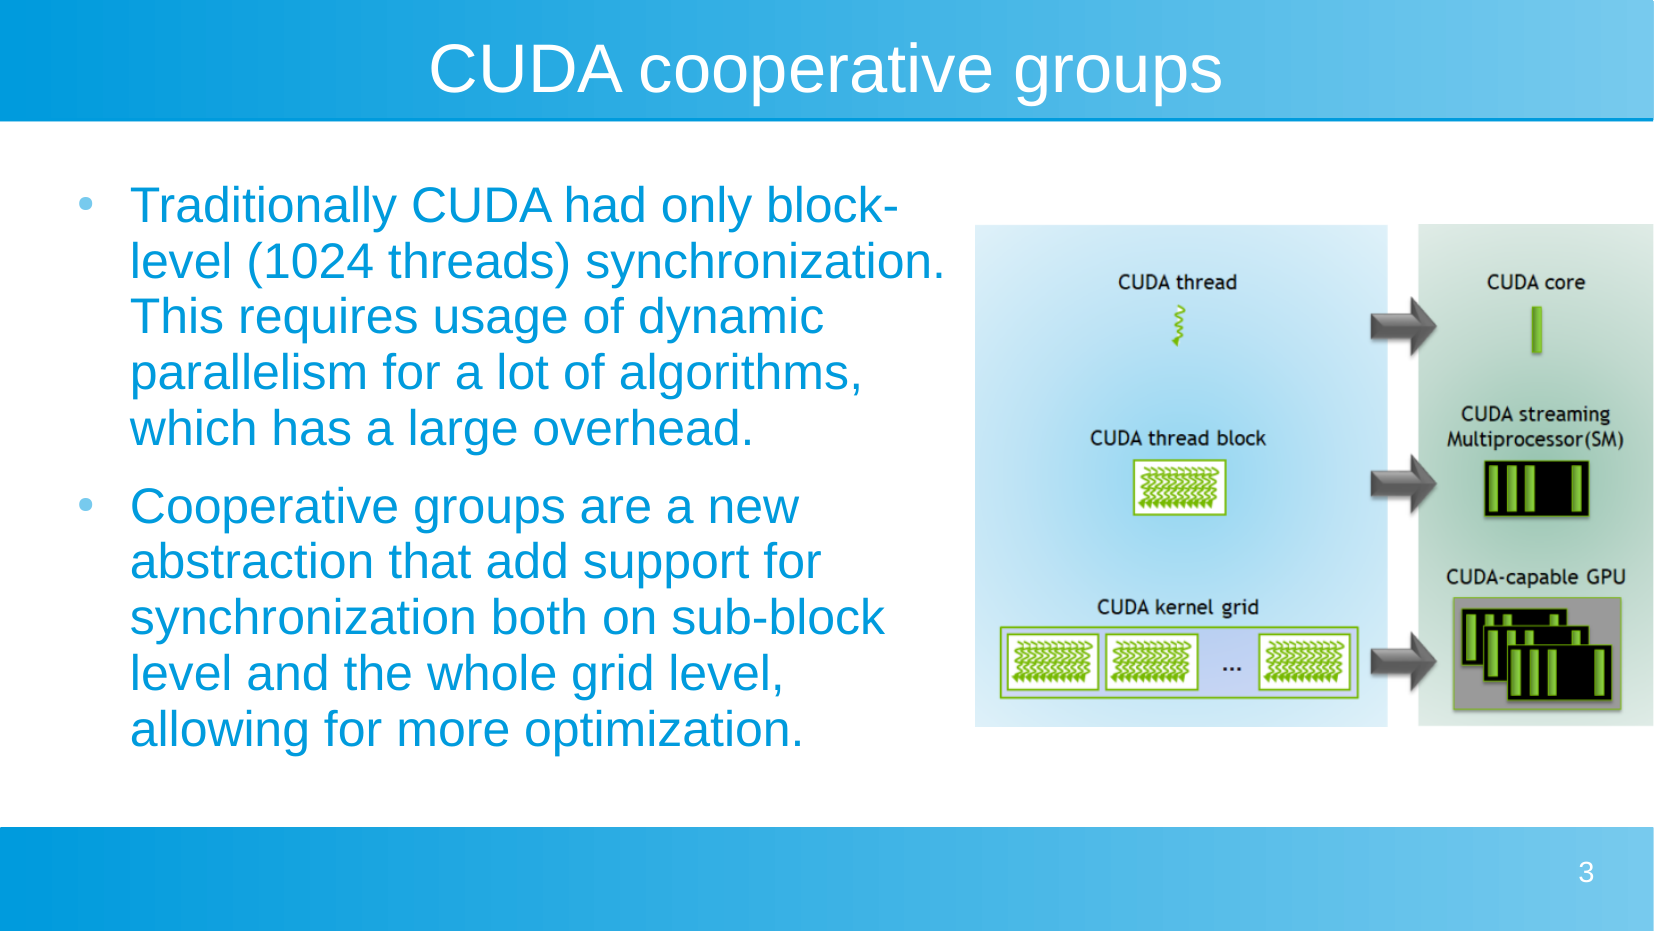

# CUDA cooperative groups
Traditionally CUDA had only block-level (1024 threads) synchronization. This requires usage of dynamic parallelism for a lot of algorithms, which has a large overhead.
Cooperative groups are a new abstraction that add support for synchronization both on sub-block level and the whole grid level, allowing for more optimization.
3